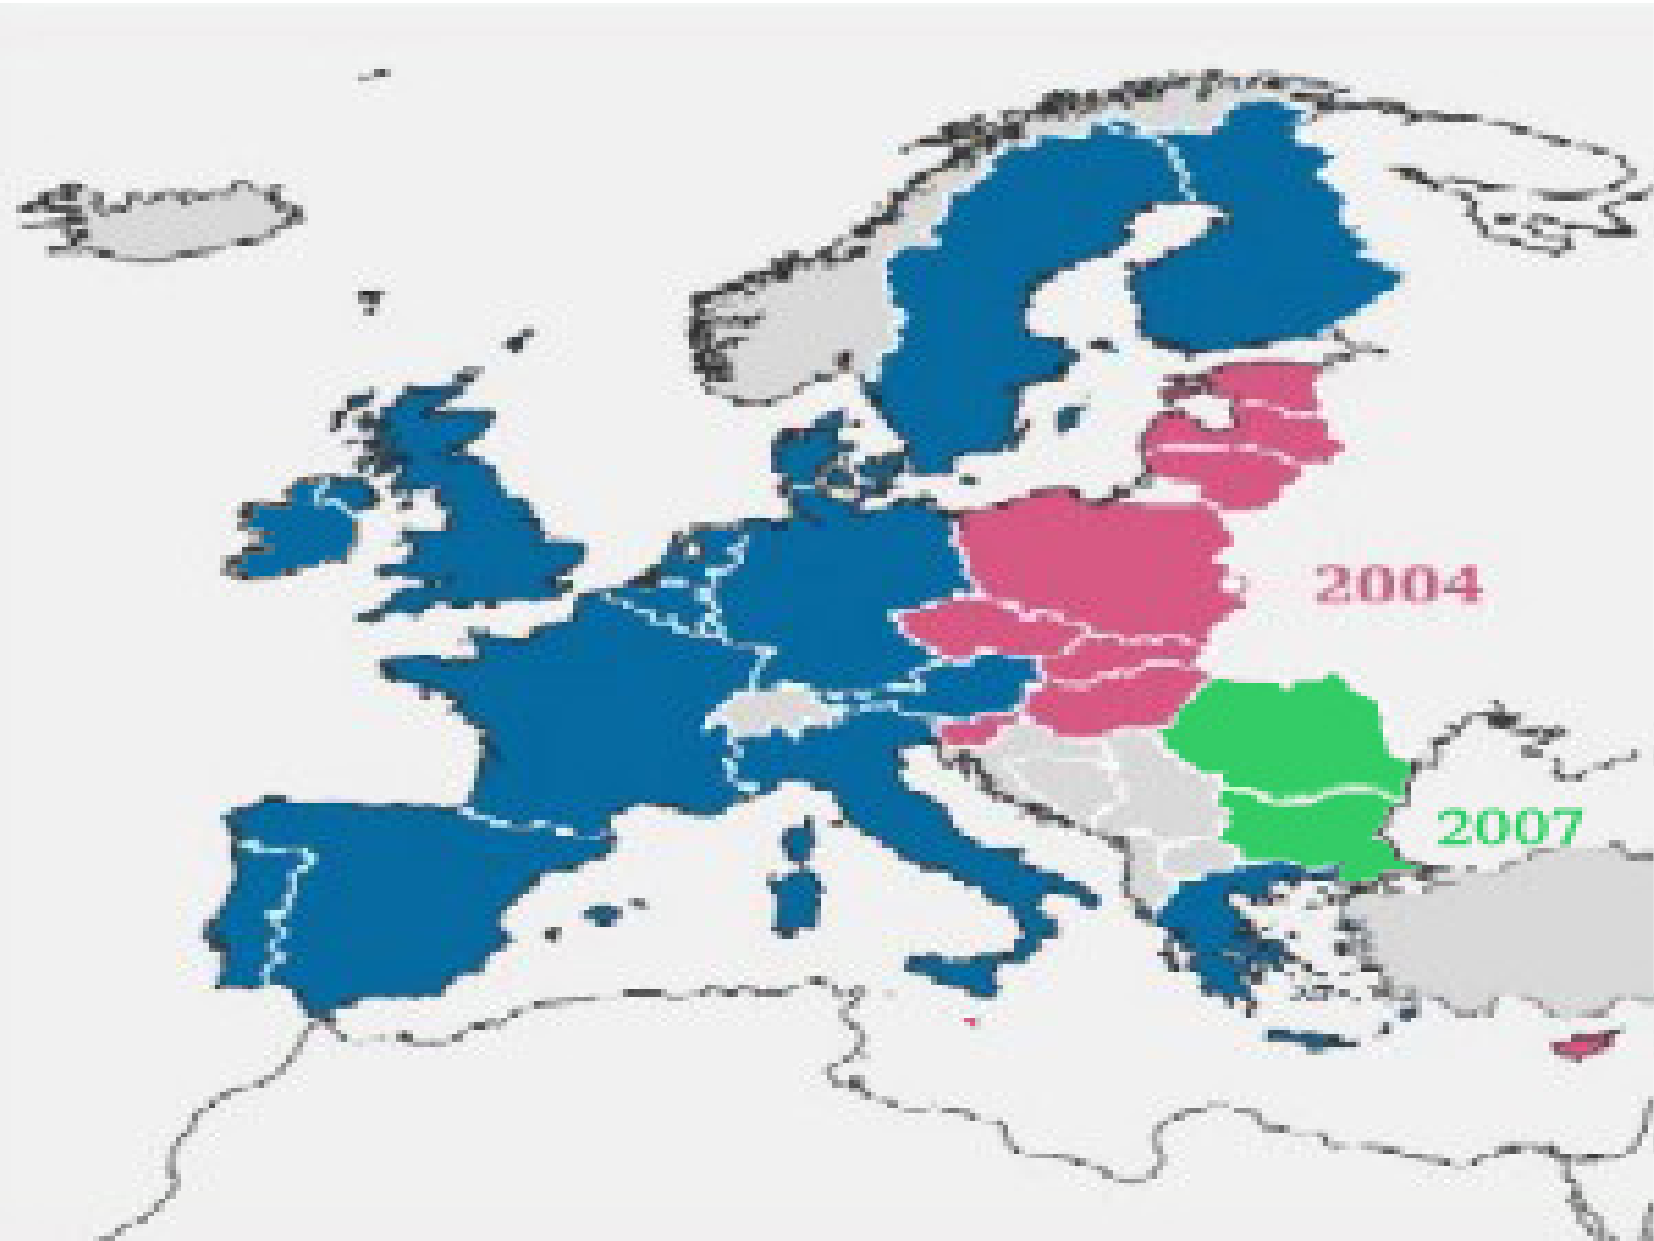

2.LA UNIÓN EUROPEA
LA HISTORIA DE LA UNIÓN EUROPEA
LOS ANTECEDENTES: LA C.E.C.A.
1995
1957
2007